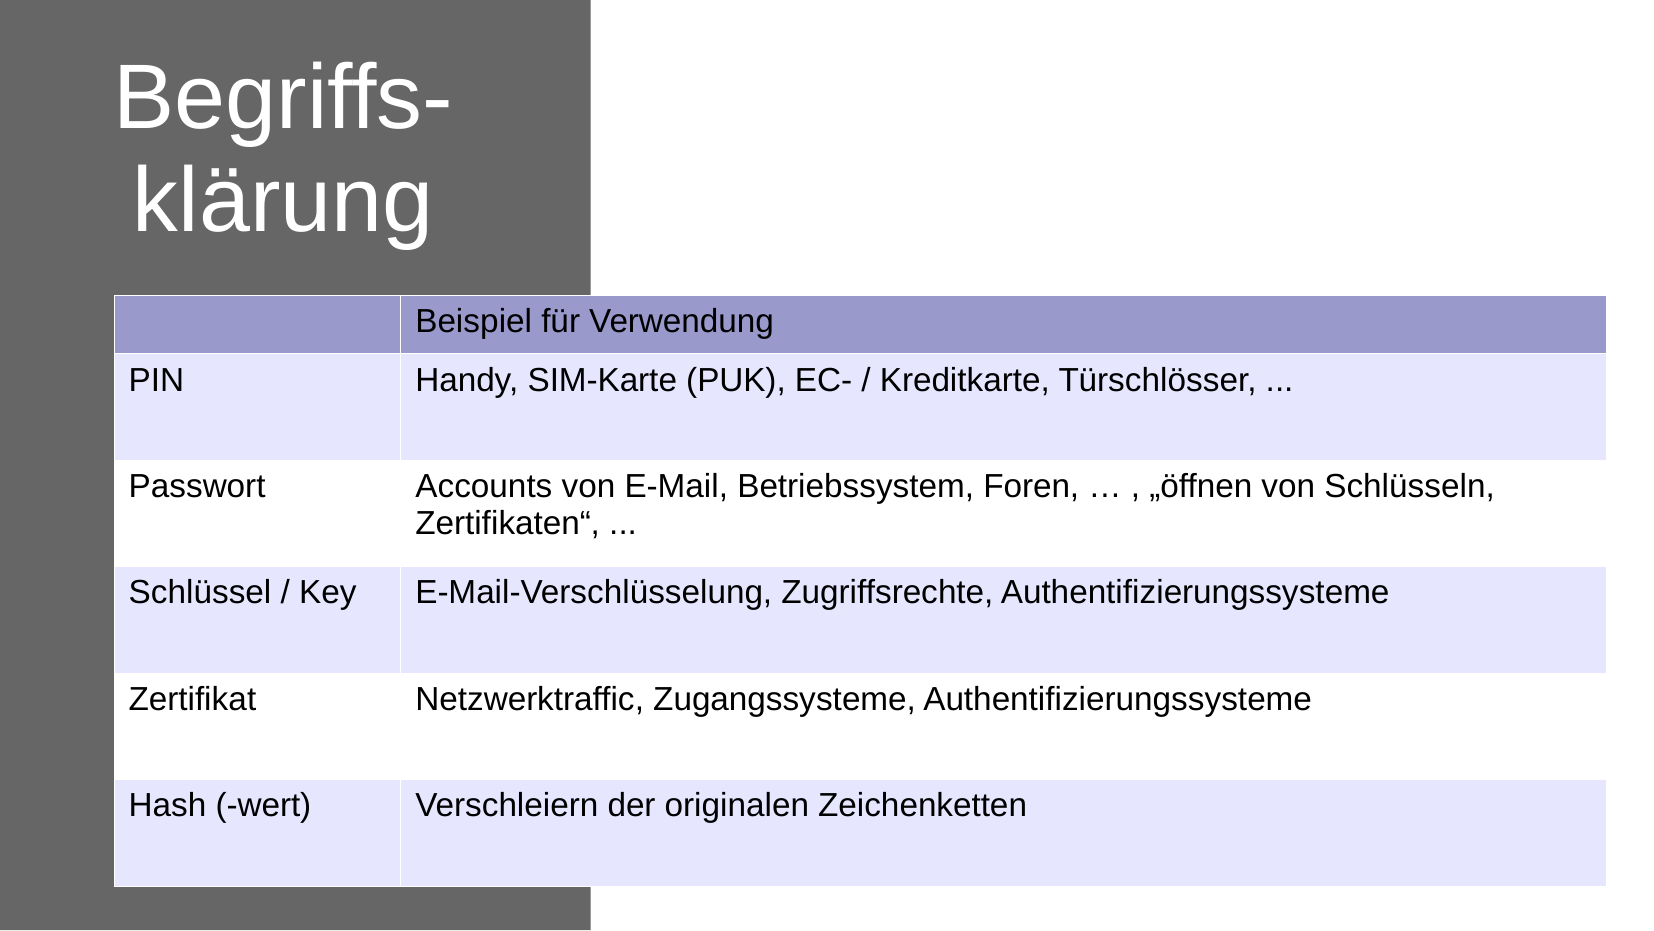

# Begriffs-klärung
| | Beispiel für Verwendung |
| --- | --- |
| PIN | Handy, SIM-Karte (PUK), EC- / Kreditkarte, Türschlösser, ... |
| Passwort | Accounts von E-Mail, Betriebssystem, Foren, … , „öffnen von Schlüsseln, Zertifikaten“, ... |
| Schlüssel / Key | E-Mail-Verschlüsselung, Zugriffsrechte, Authentifizierungssysteme |
| Zertifikat | Netzwerktraffic, Zugangssysteme, Authentifizierungssysteme |
| Hash (-wert) | Verschleiern der originalen Zeichenketten |